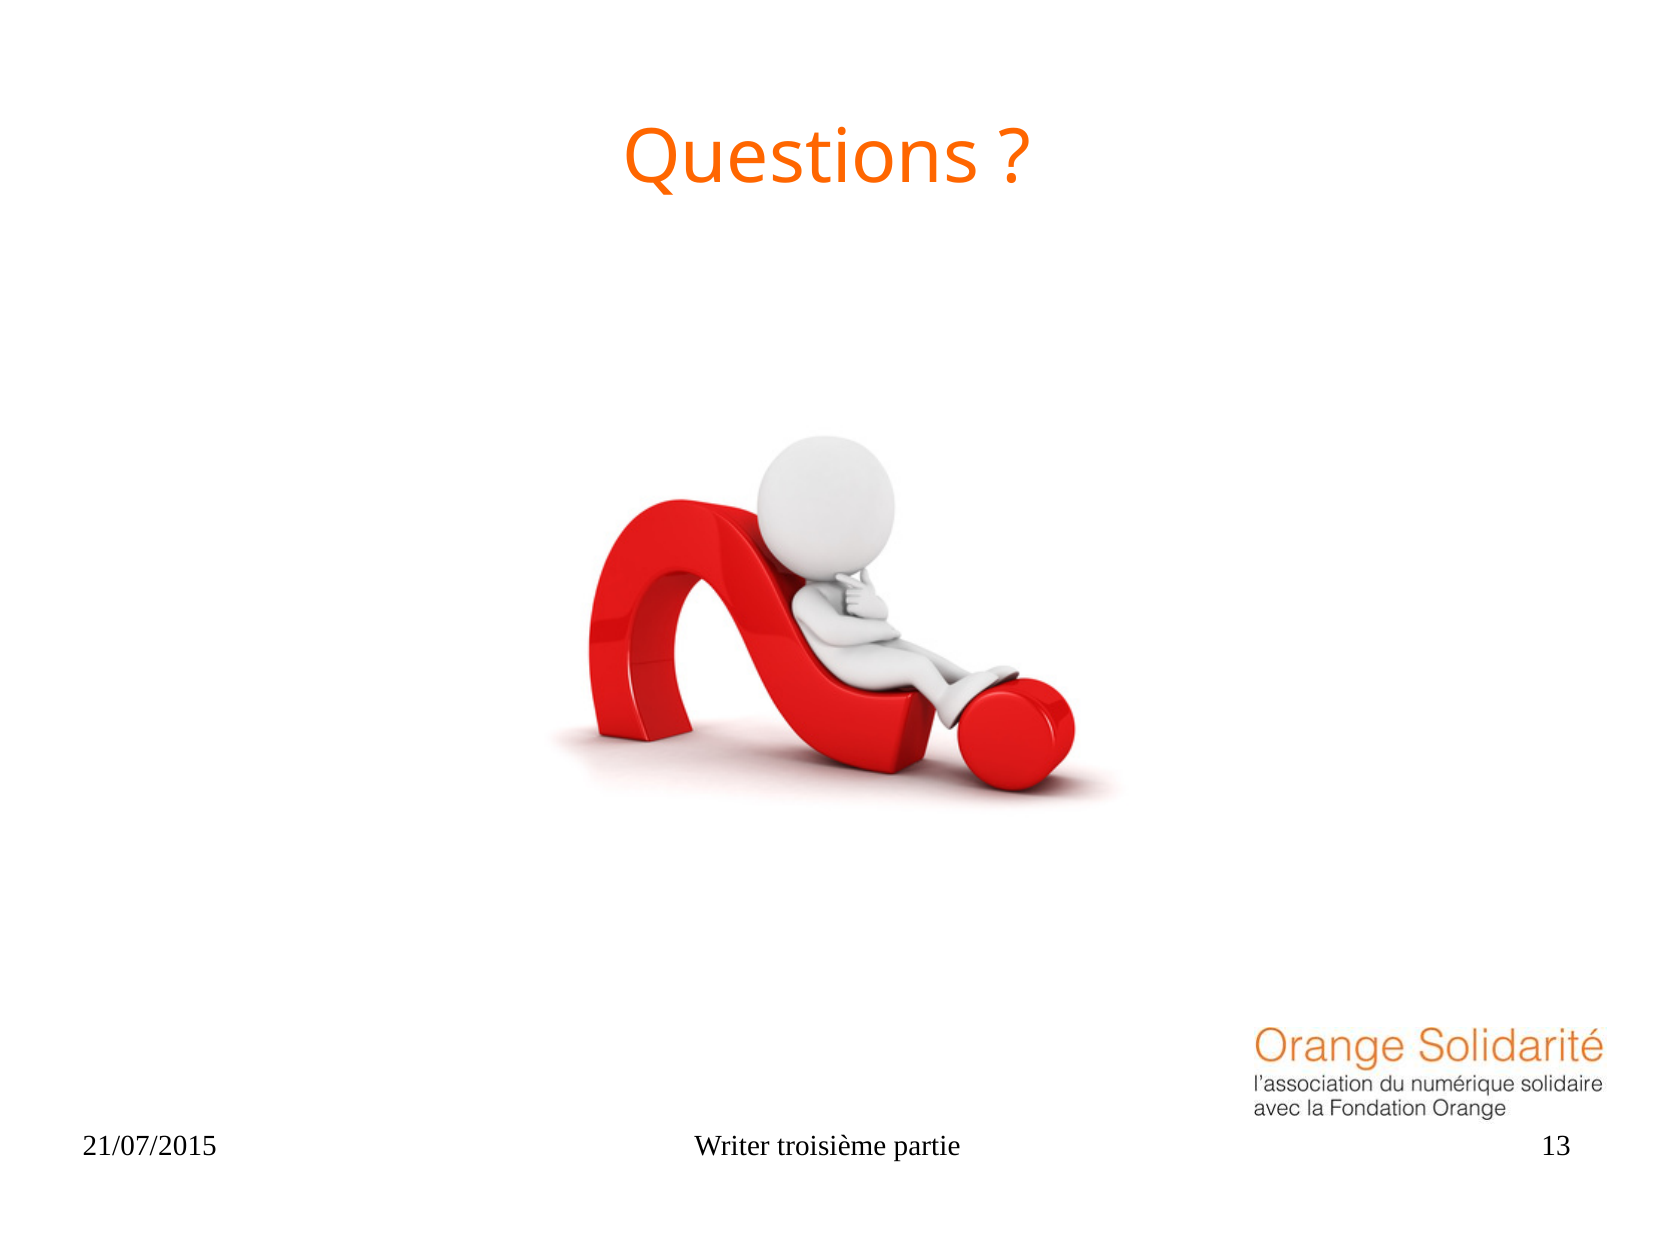

# Questions ?
21/07/2015
Writer troisième partie
13